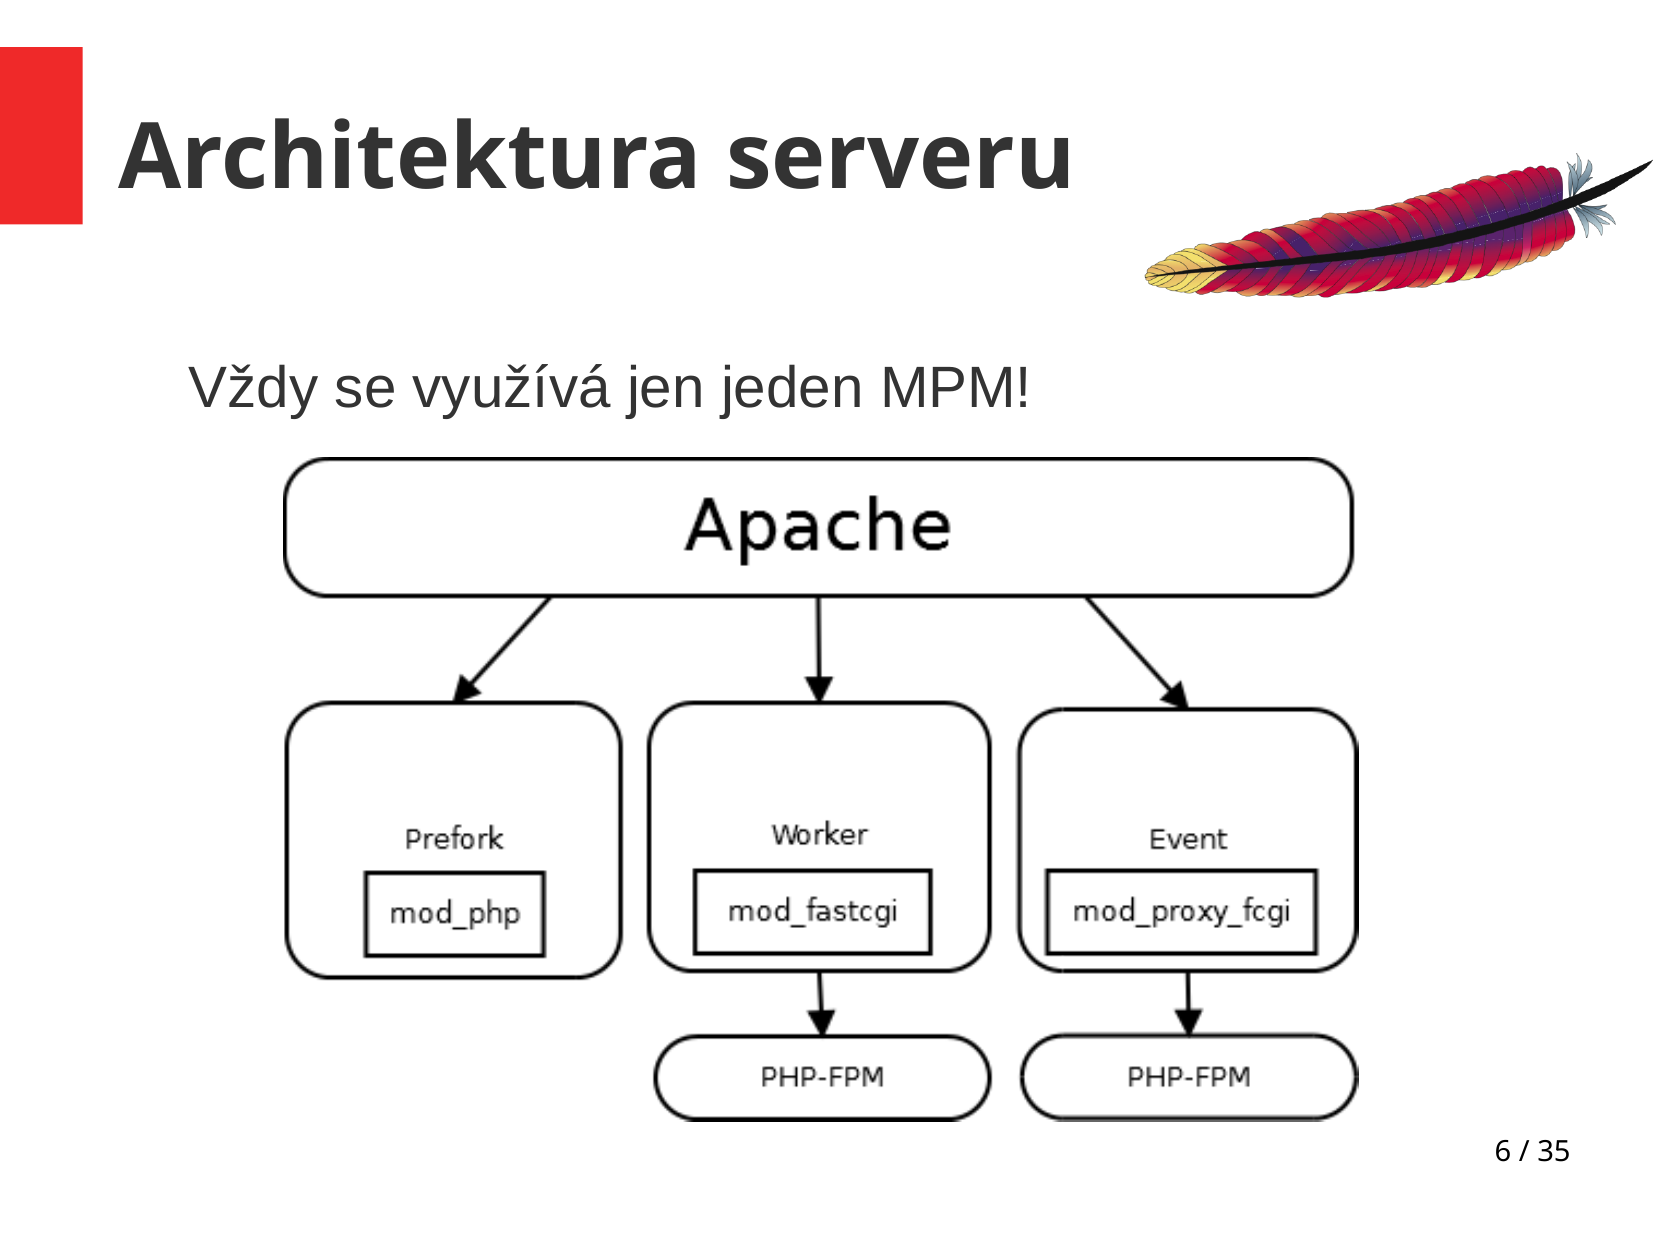

# Architektura serveru
Vždy se využívá jen jeden MPM!
6